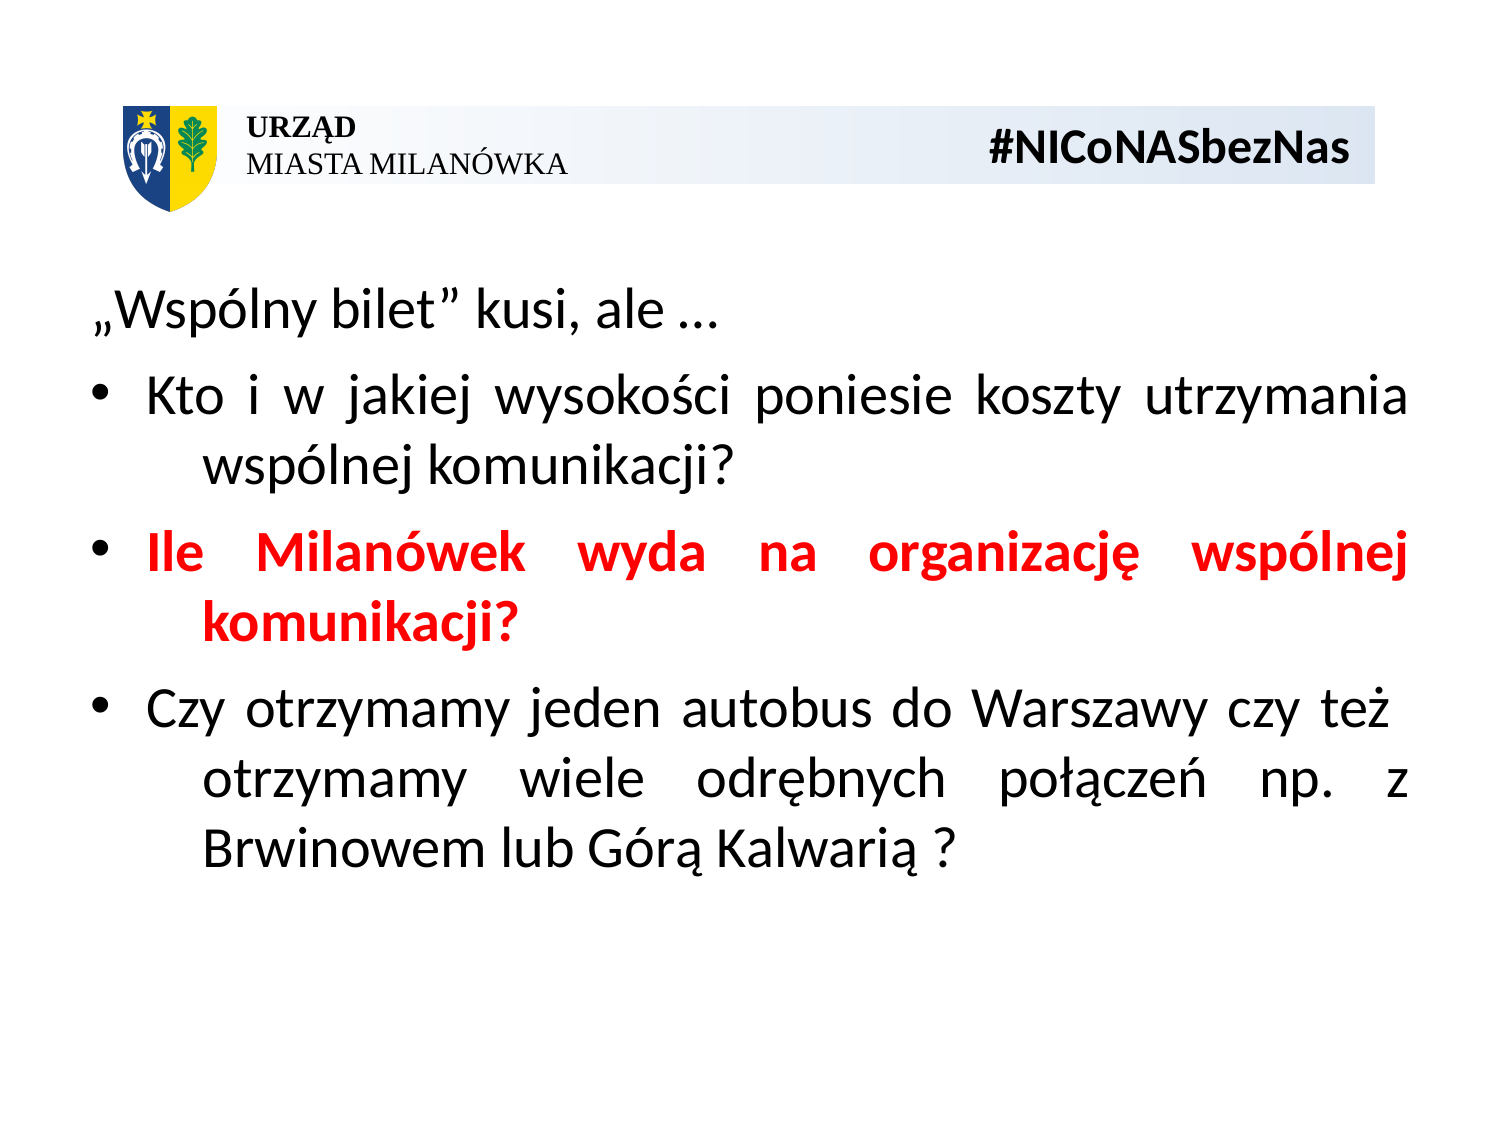

Urząd
Miasta Milanówka
#NICoNASbezNas
# „Wspólny bilet” kusi, ale …
Kto i w jakiej wysokości poniesie koszty utrzymania wspólnej komunikacji?
Ile Milanówek wyda na organizację wspólnej komunikacji?
Czy otrzymamy jeden autobus do Warszawy czy też otrzymamy wiele odrębnych połączeń np. z Brwinowem lub Górą Kalwarią ?